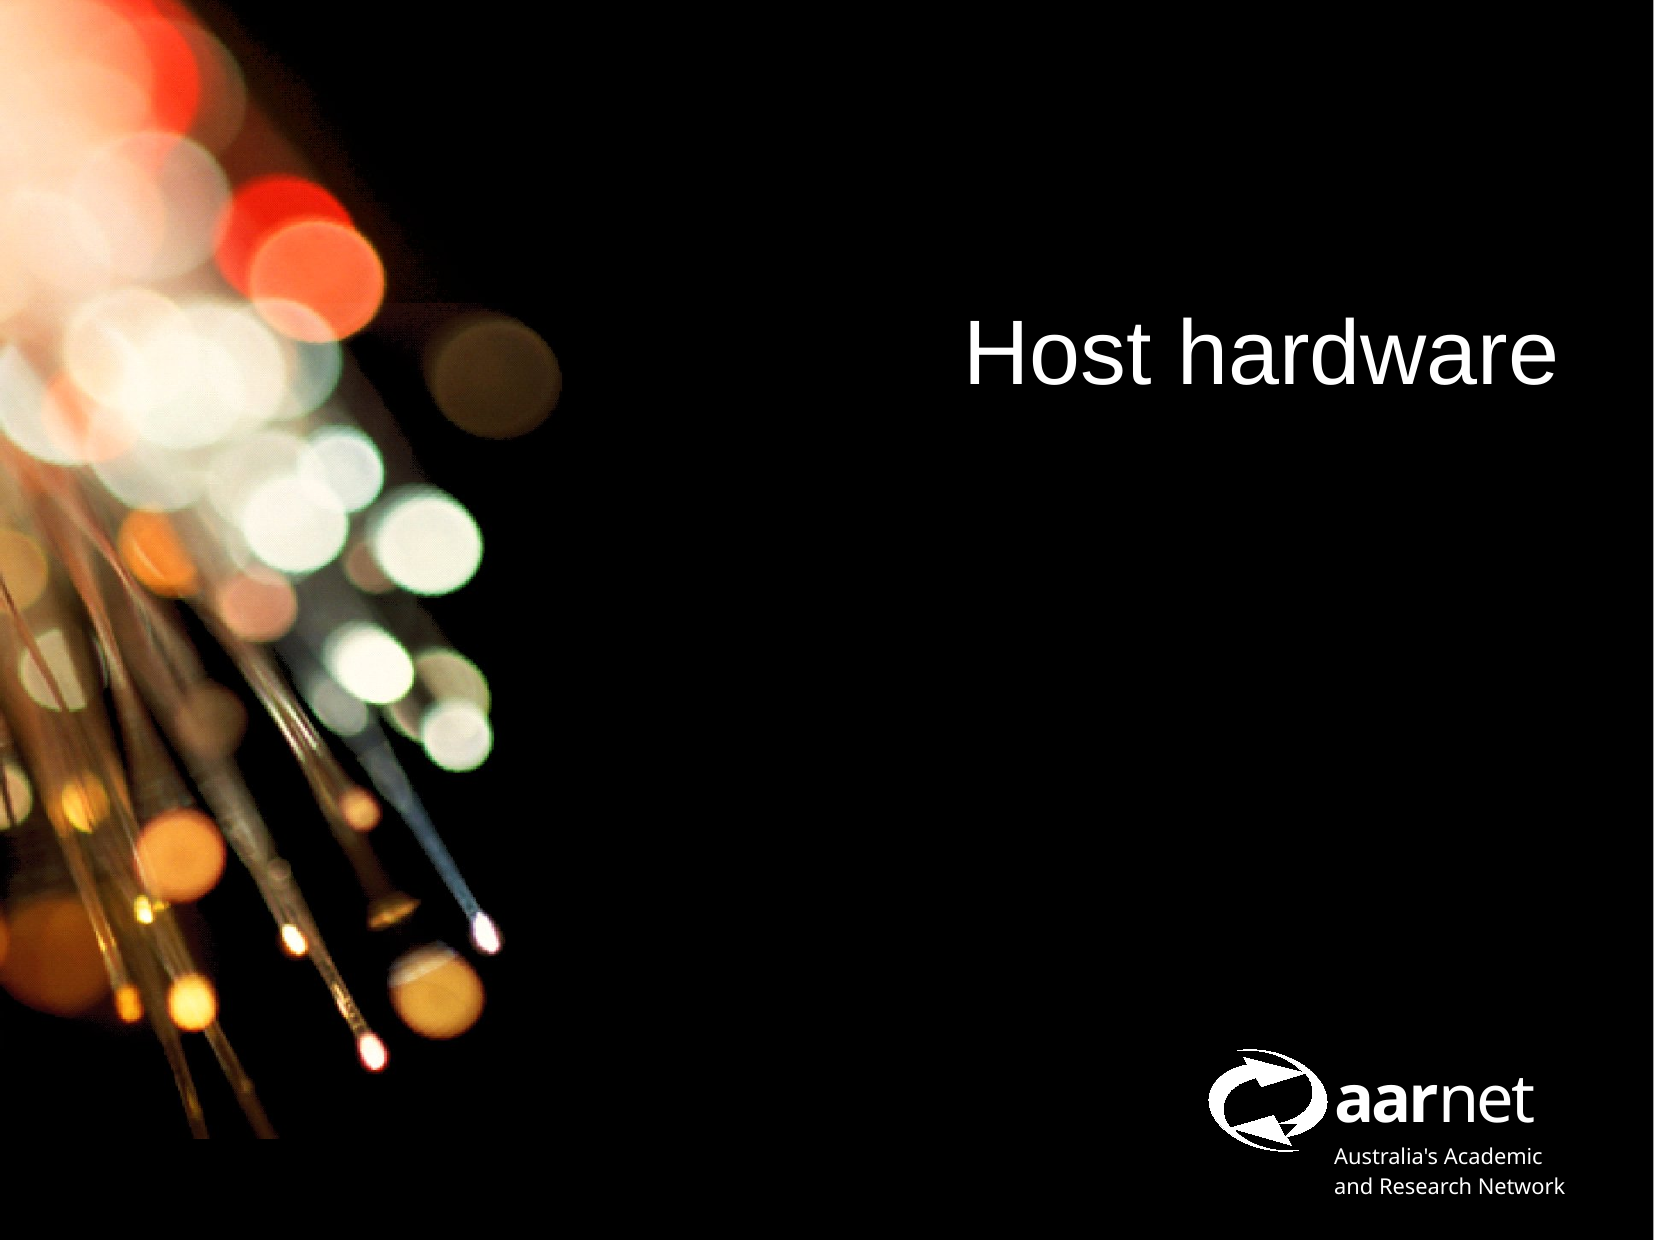

# Host hardware
aarnet
Australia's Academic
and Research Network